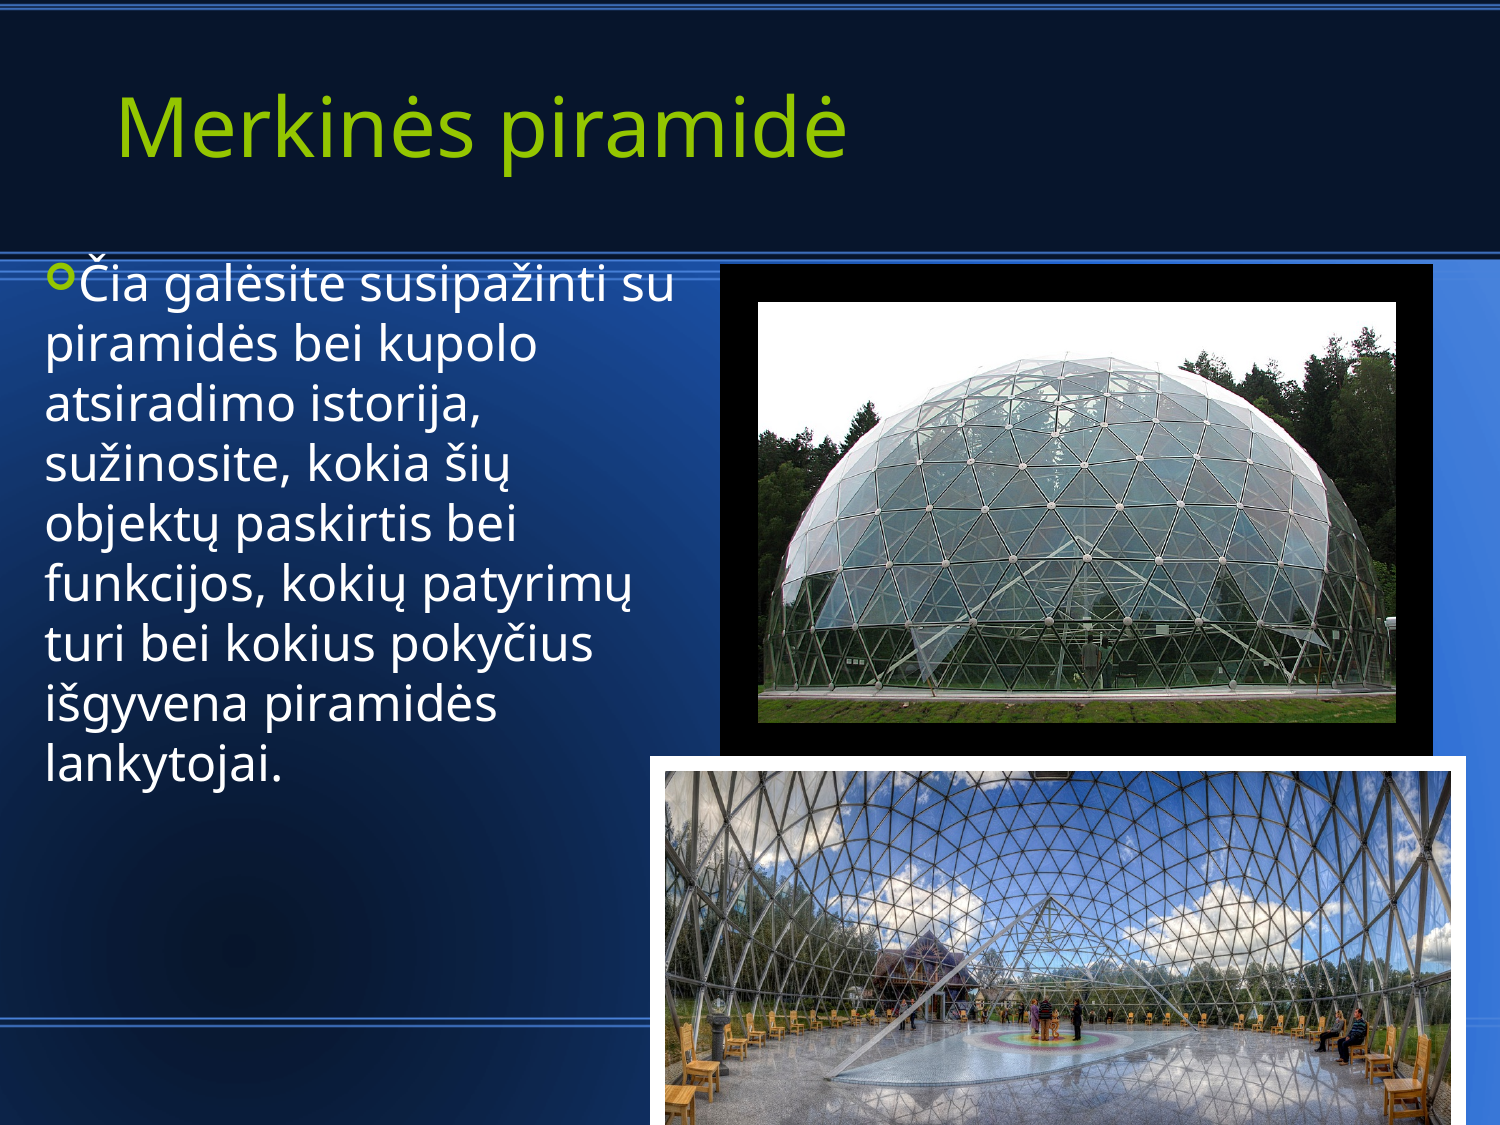

# Merkinės piramidė
Čia galėsite susipažinti su piramidės bei kupolo atsiradimo istorija, sužinosite, kokia šių objektų paskirtis bei funkcijos, kokių patyrimų turi bei kokius pokyčius išgyvena piramidės lankytojai.